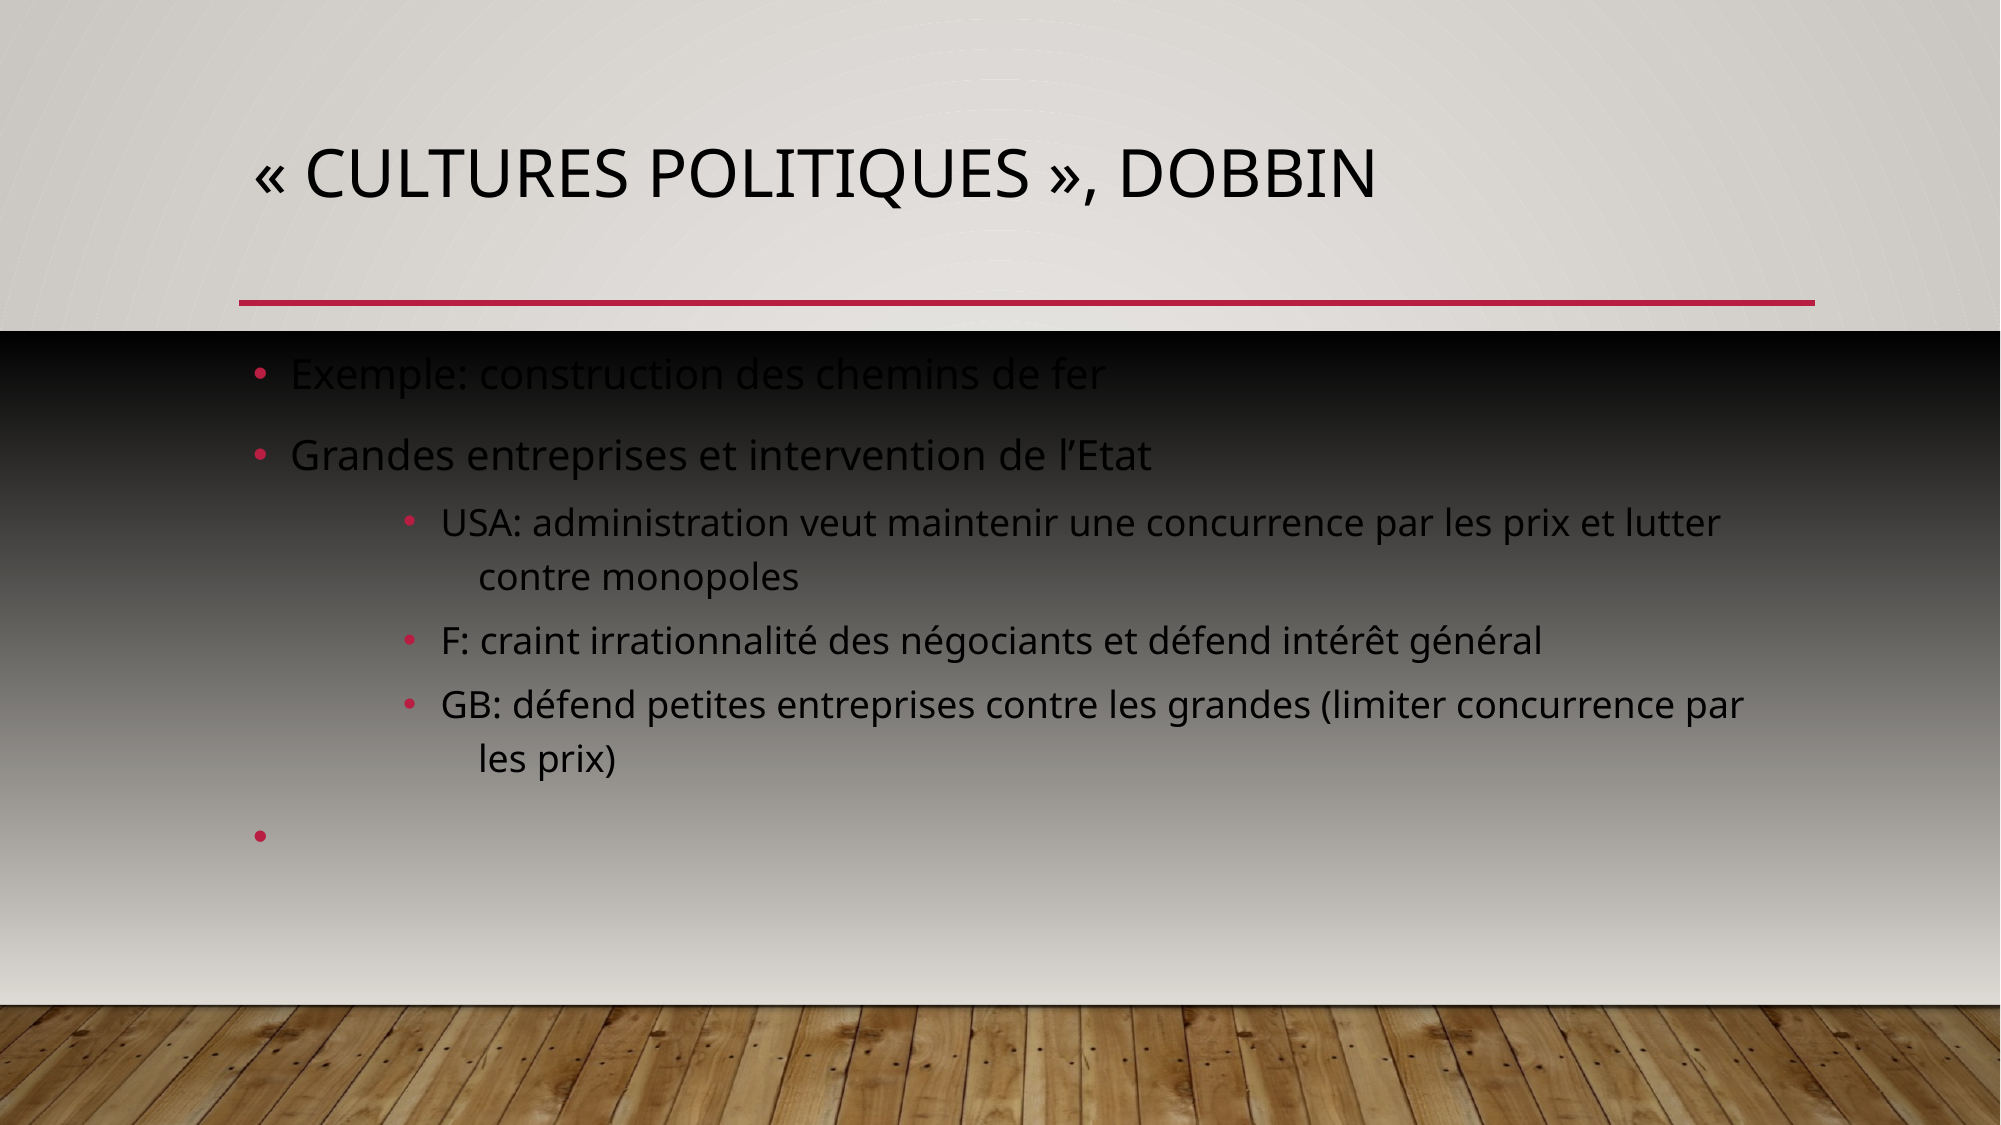

# « cultures politiques », Dobbin
Exemple: construction des chemins de fer
Grandes entreprises et intervention de l’Etat
USA: administration veut maintenir une concurrence par les prix et lutter contre monopoles
F: craint irrationnalité des négociants et défend intérêt général
GB: défend petites entreprises contre les grandes (limiter concurrence par les prix)